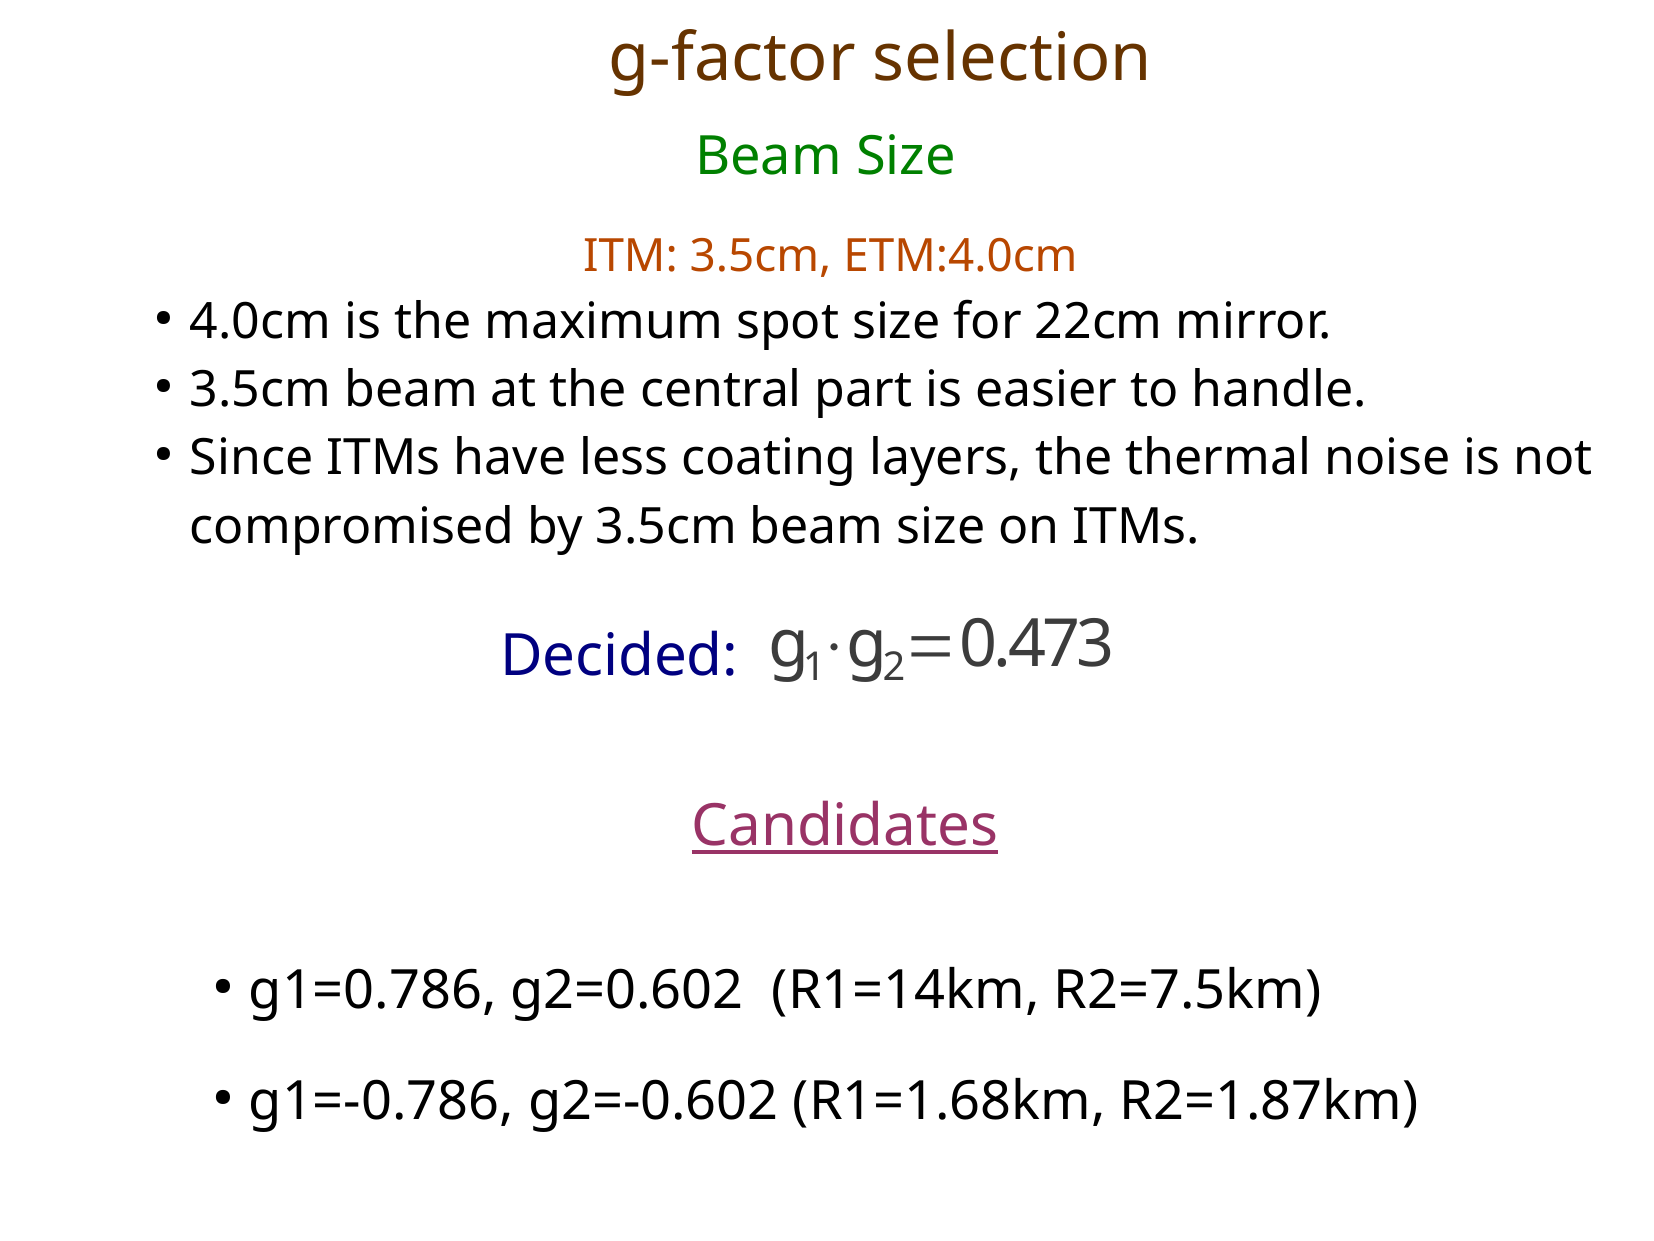

g-factor selection
Beam Size
ITM: 3.5cm, ETM:4.0cm
4.0cm is the maximum spot size for 22cm mirror.
3.5cm beam at the central part is easier to handle.
Since ITMs have less coating layers, the thermal noise is not
compromised by 3.5cm beam size on ITMs.
Decided:
Candidates
g1=0.786, g2=0.602 (R1=14km, R2=7.5km)
g1=-0.786, g2=-0.602 (R1=1.68km, R2=1.87km)